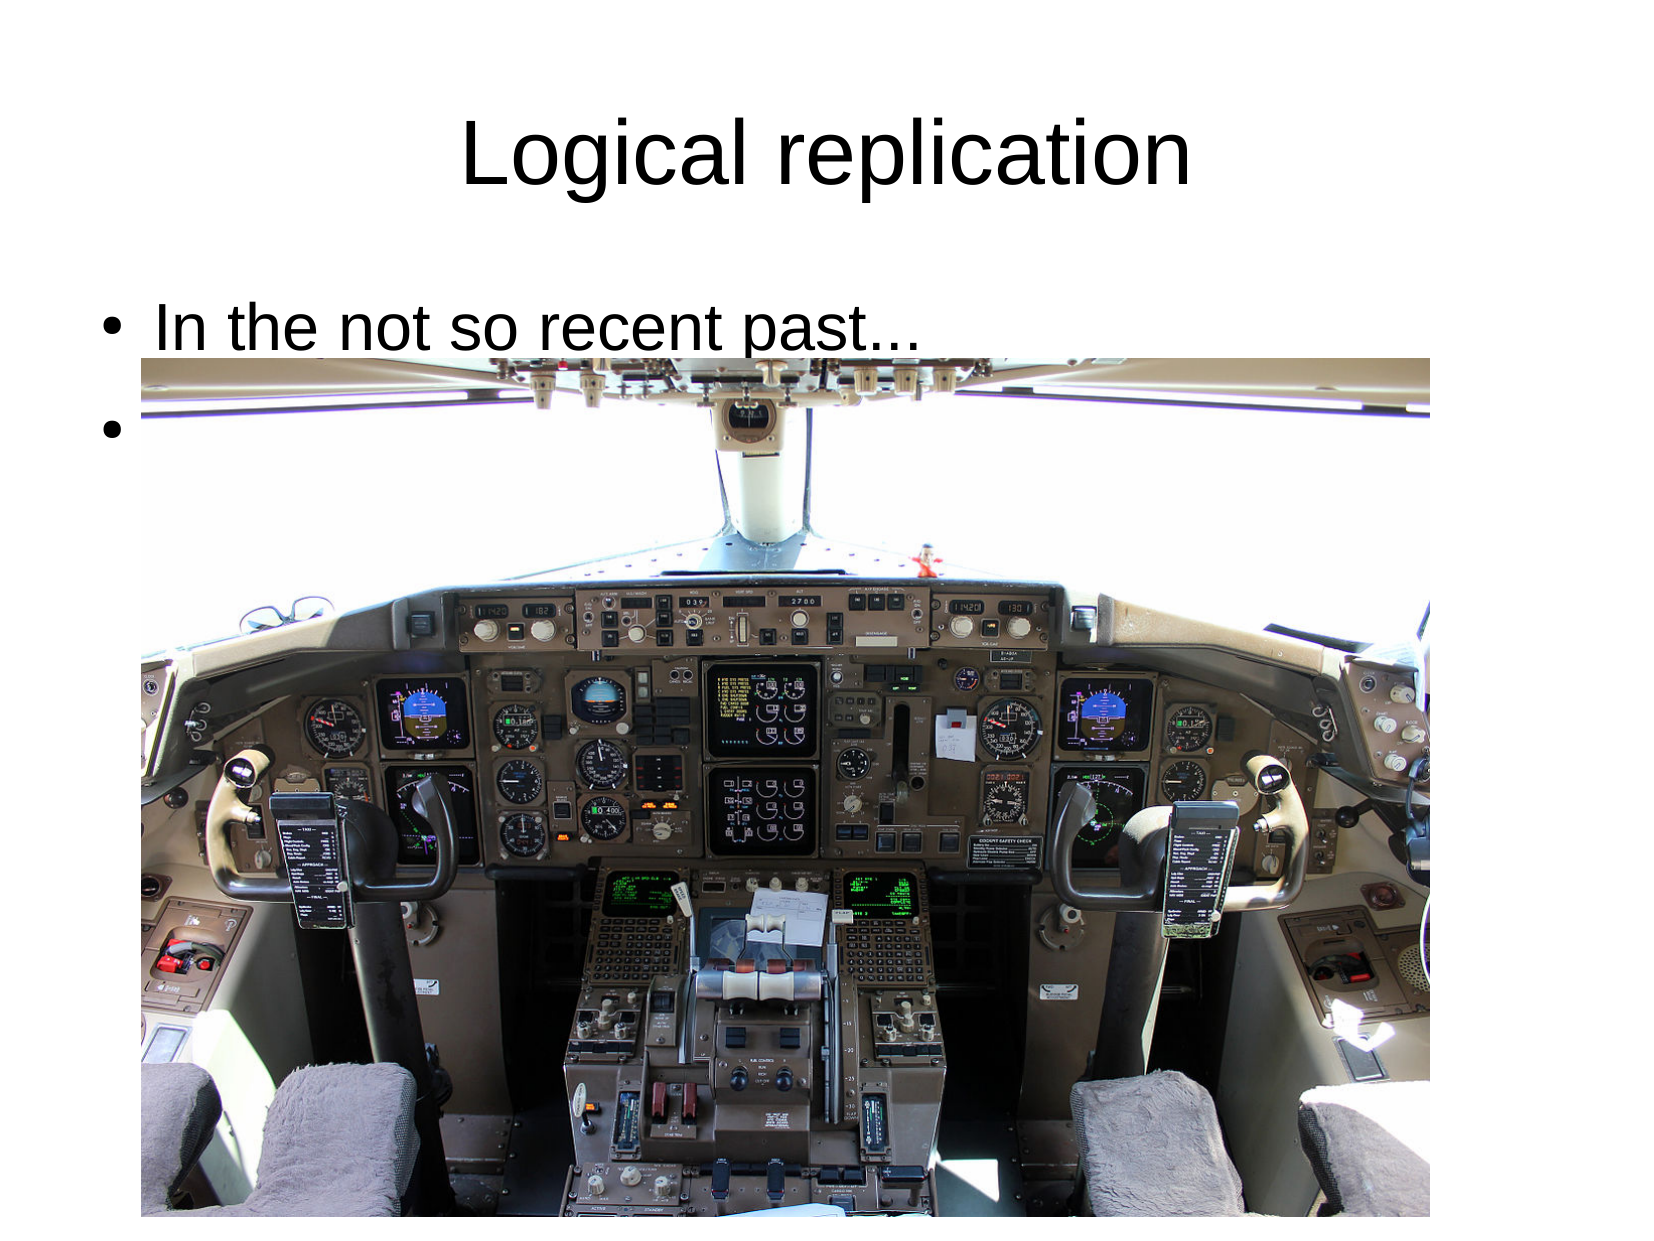

# Logical replication
In the not so recent past...
your options were basically
Slony
Bucardo
Skytools